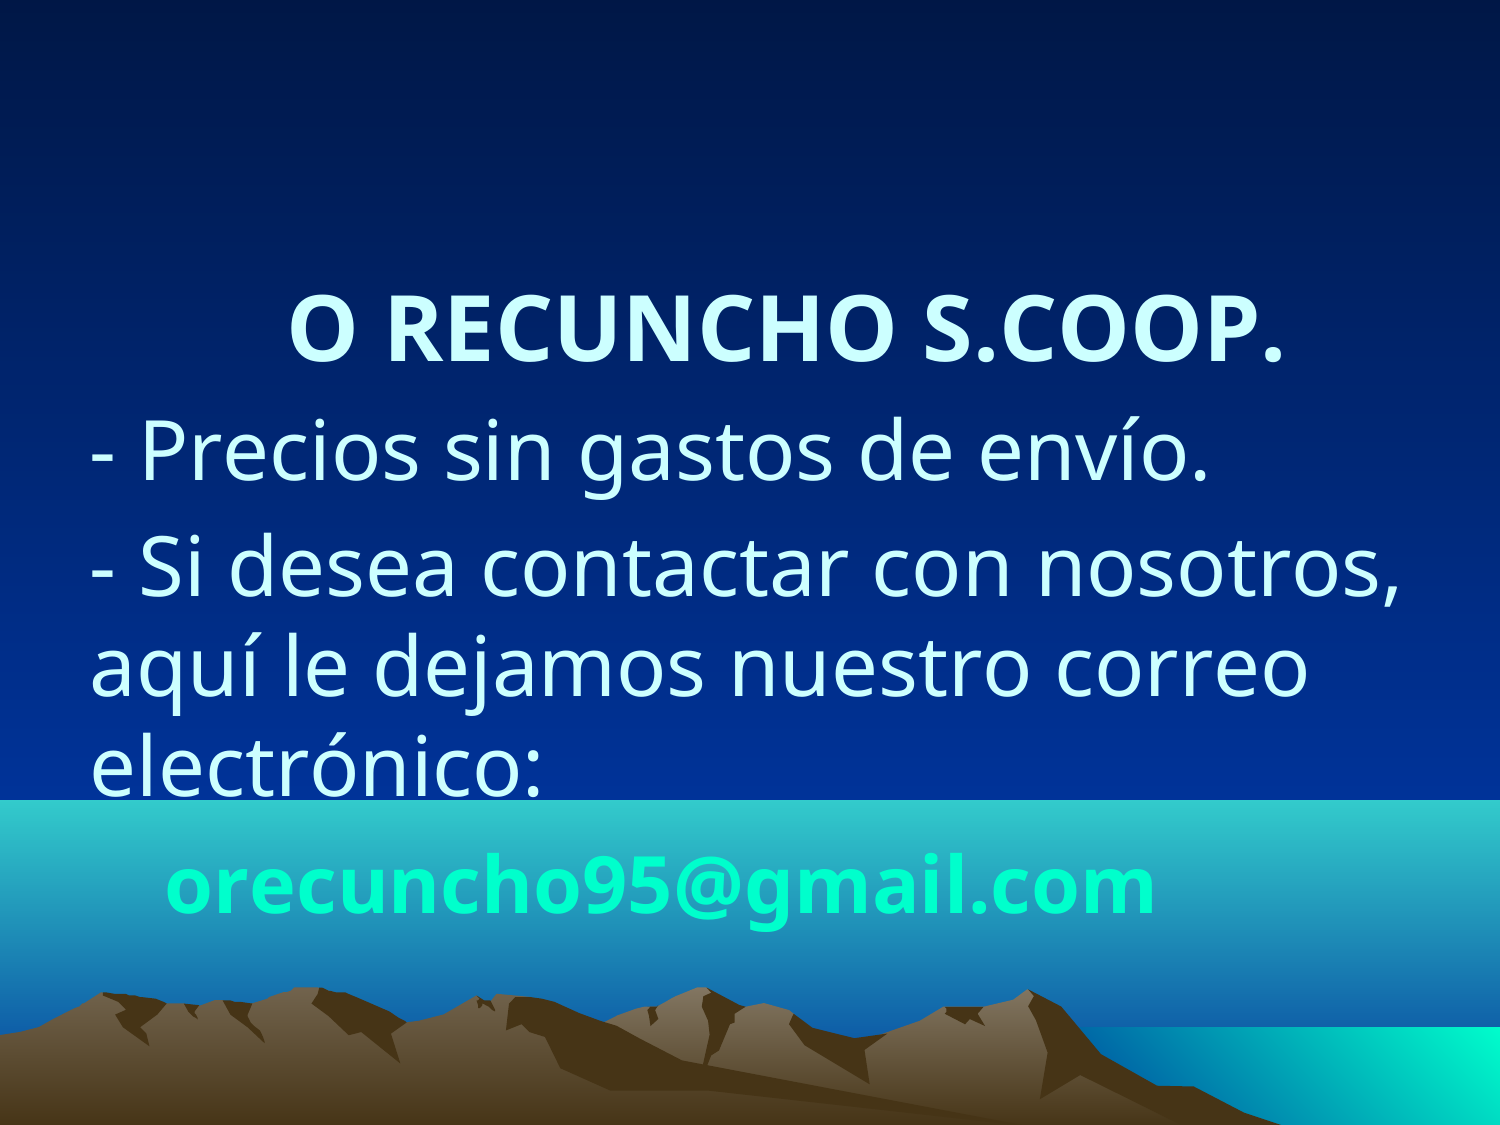

# O RECUNCHO S.COOP.
- Precios sin gastos de envío.
- Si desea contactar con nosotros, aquí le dejamos nuestro correo electrónico:
orecuncho95@gmail.com